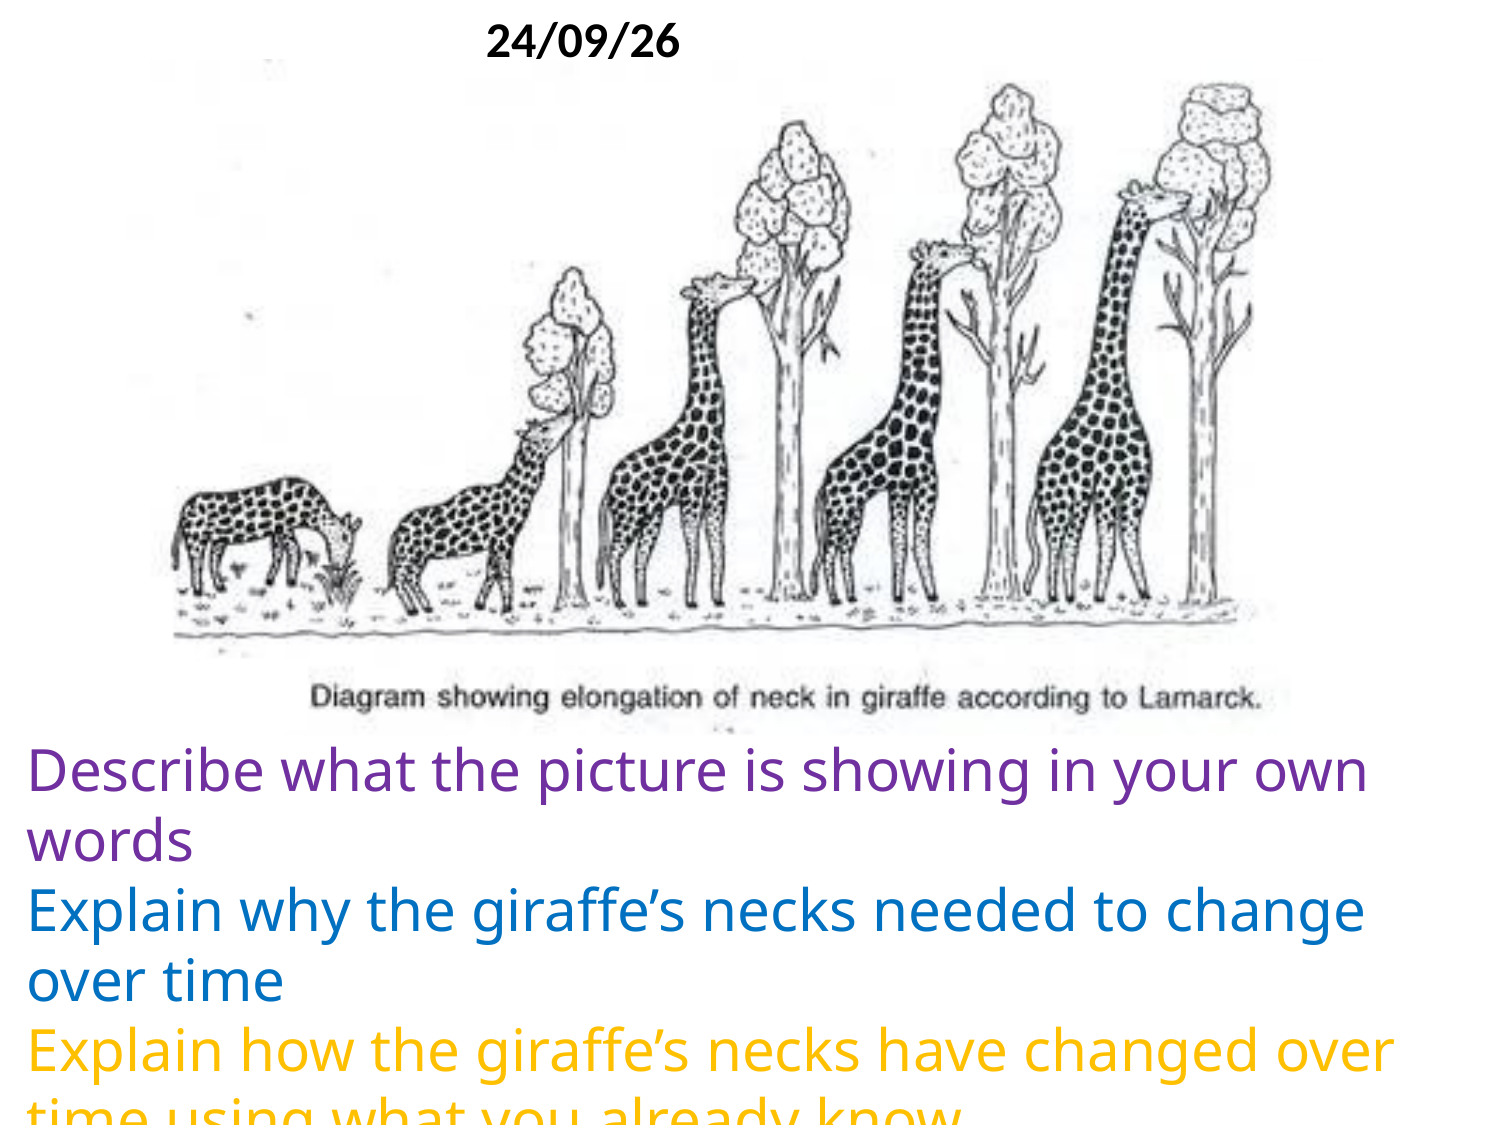

Describe what the picture is showing in your own words
Explain why the giraffe’s necks needed to change over time
Explain how the giraffe’s necks have changed over time using what you already know.